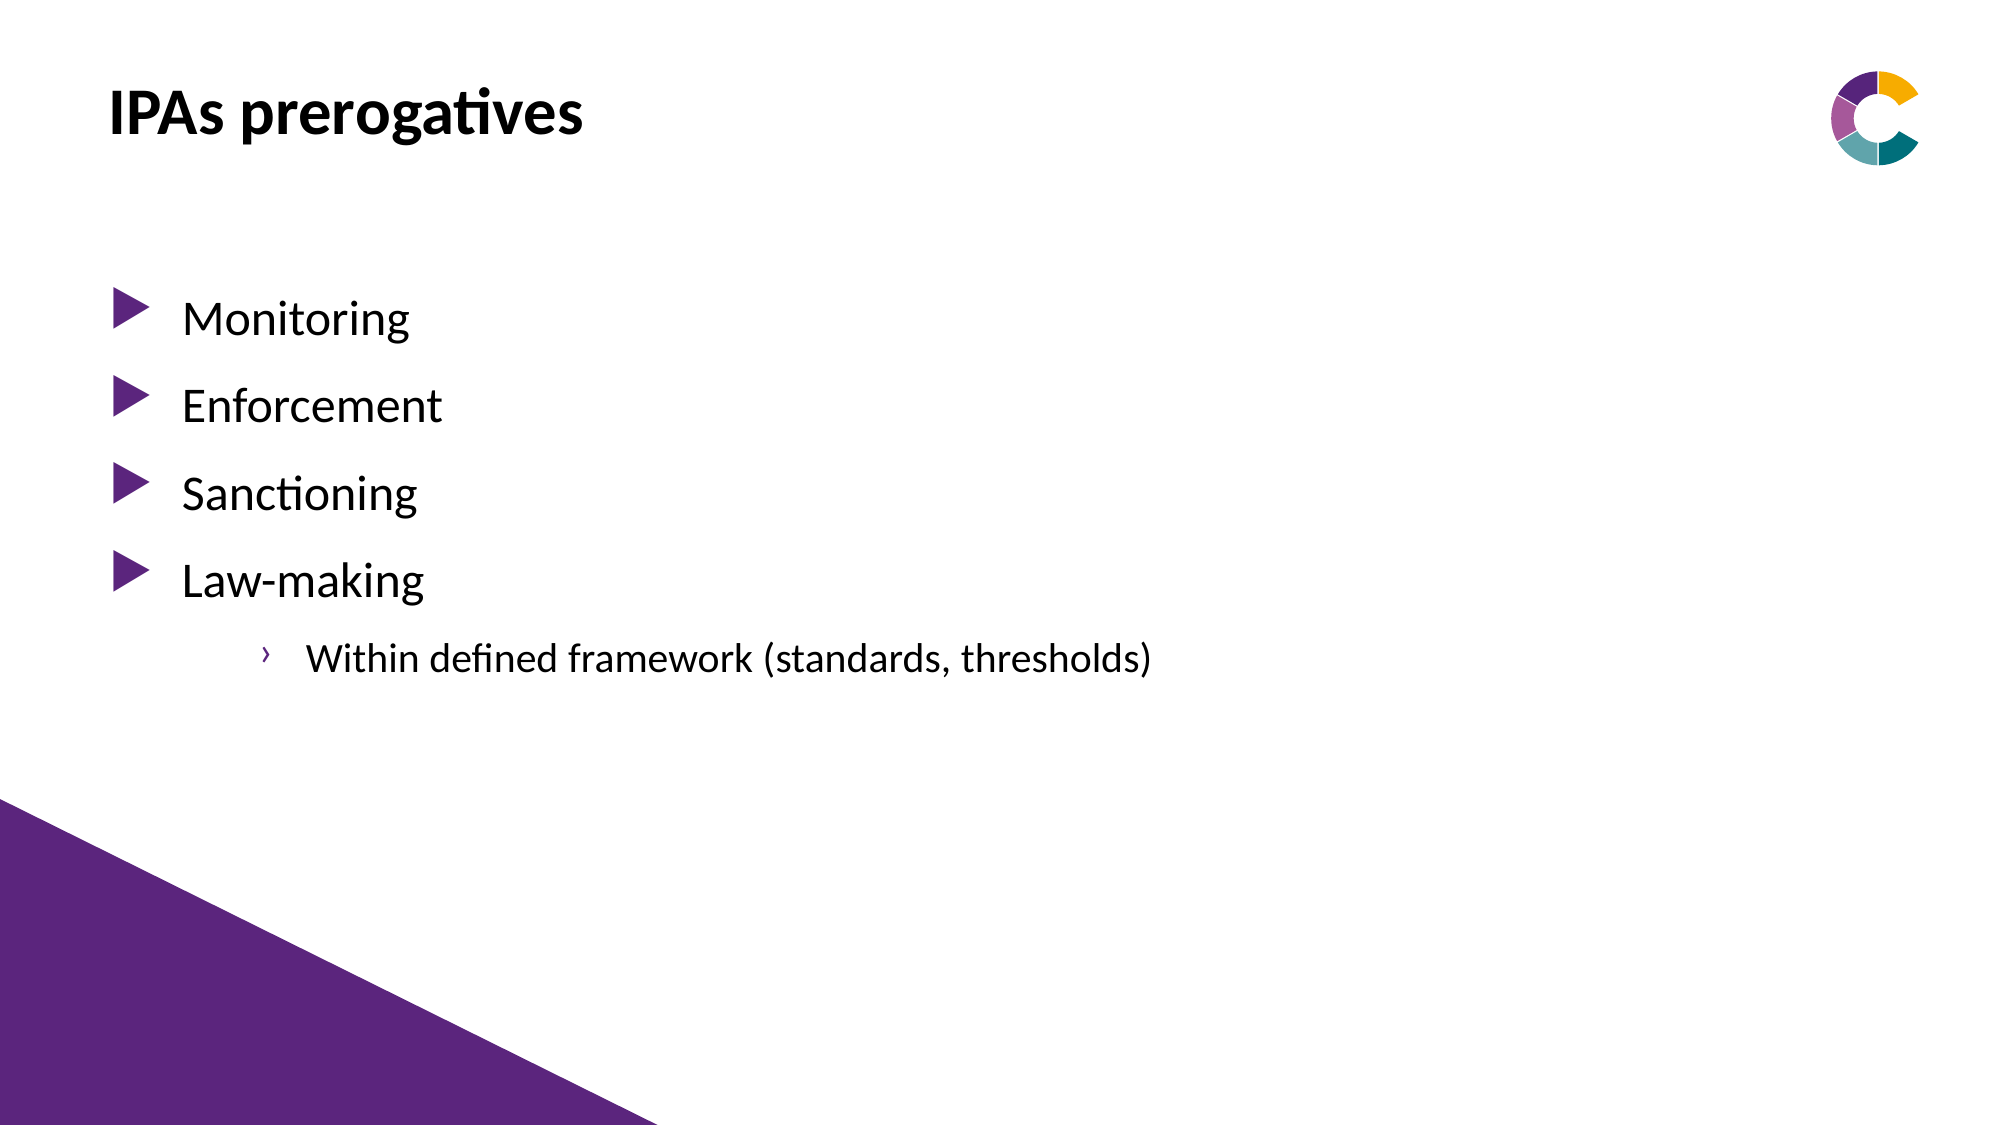

# IPAs prerogatives
Monitoring
Enforcement
Sanctioning
Law-making
Within defined framework (standards, thresholds)